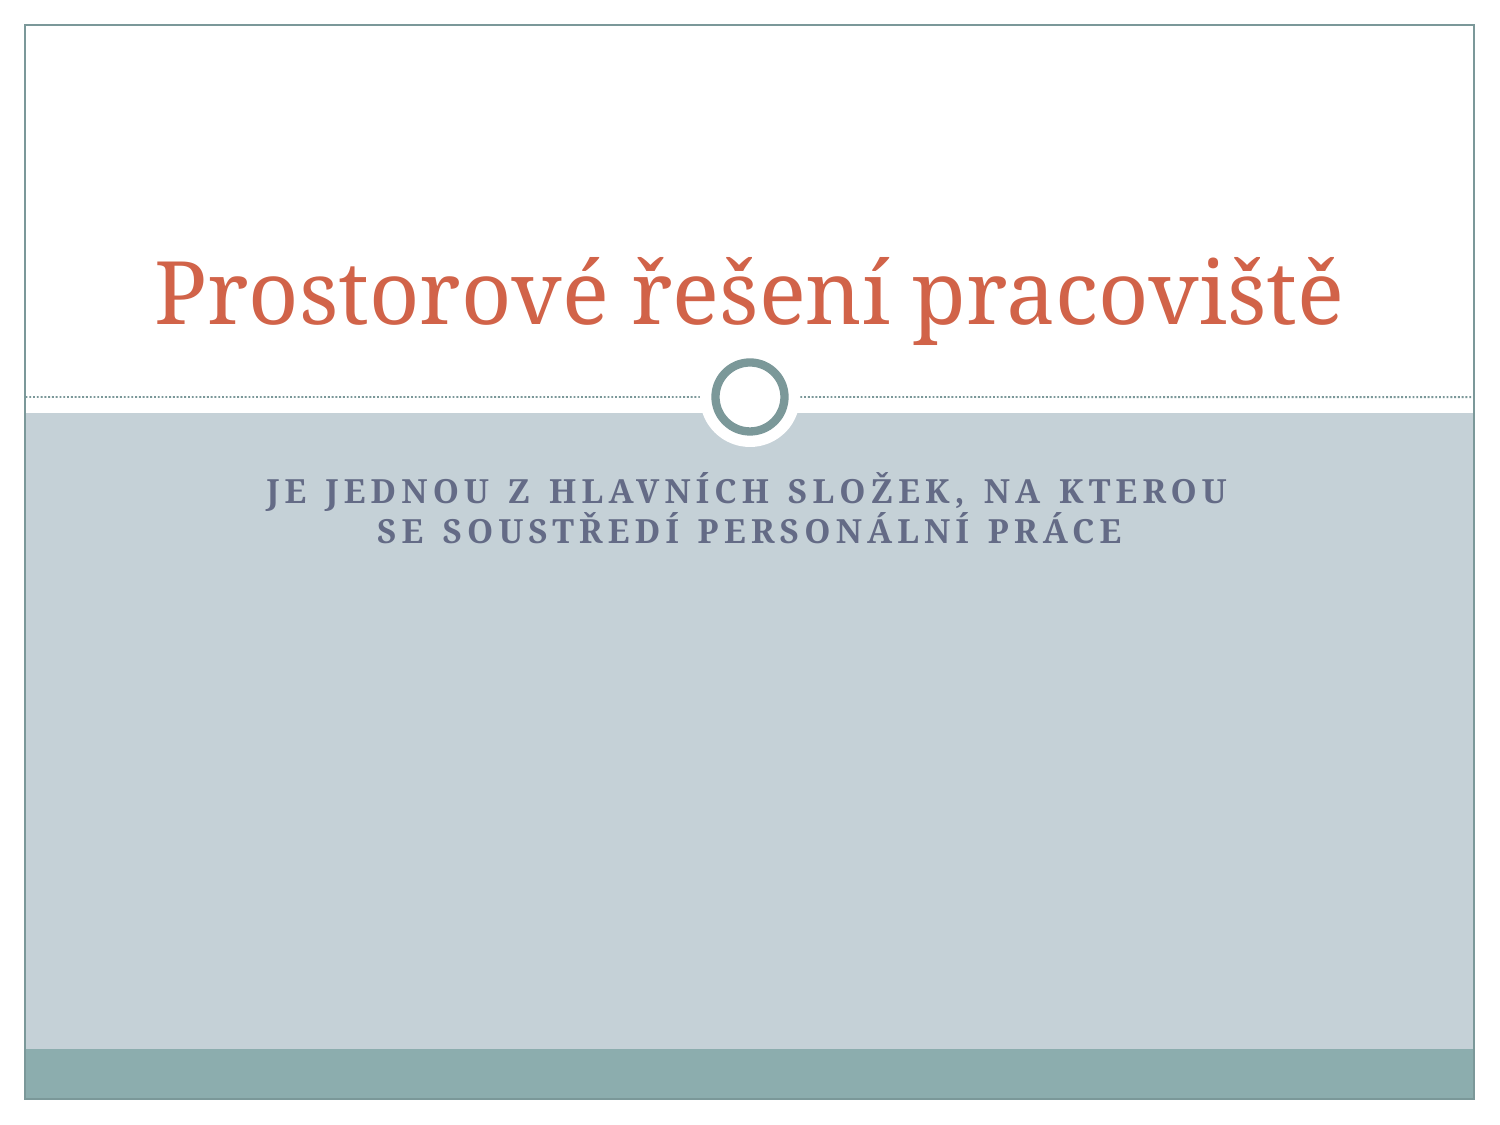

Prostorové řešení pracoviště
# Je jednou z hlavních složek, na kterou se soustředí personální práce